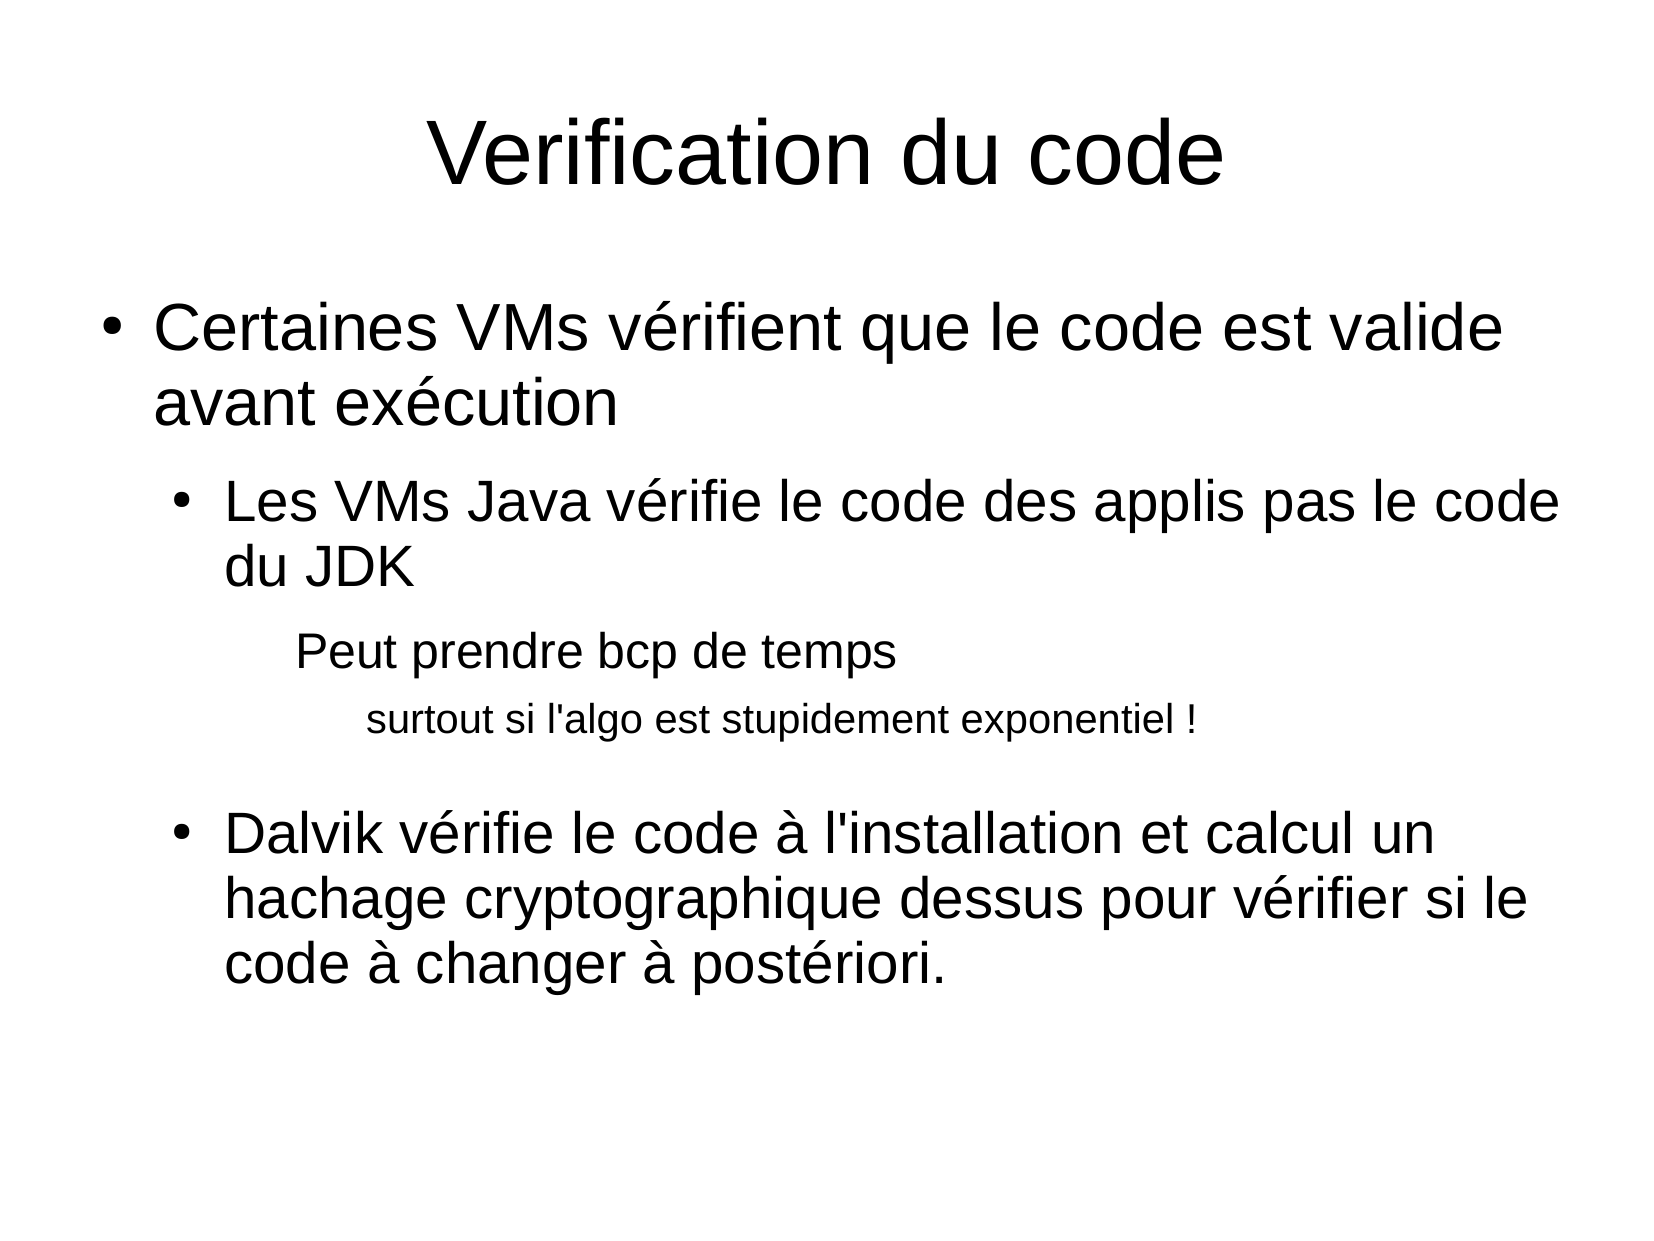

# Verification du code
Certaines VMs vérifient que le code est valide avant exécution
Les VMs Java vérifie le code des applis pas le code du JDK
Peut prendre bcp de temps
surtout si l'algo est stupidement exponentiel !
Dalvik vérifie le code à l'installation et calcul un hachage cryptographique dessus pour vérifier si le code à changer à postériori.